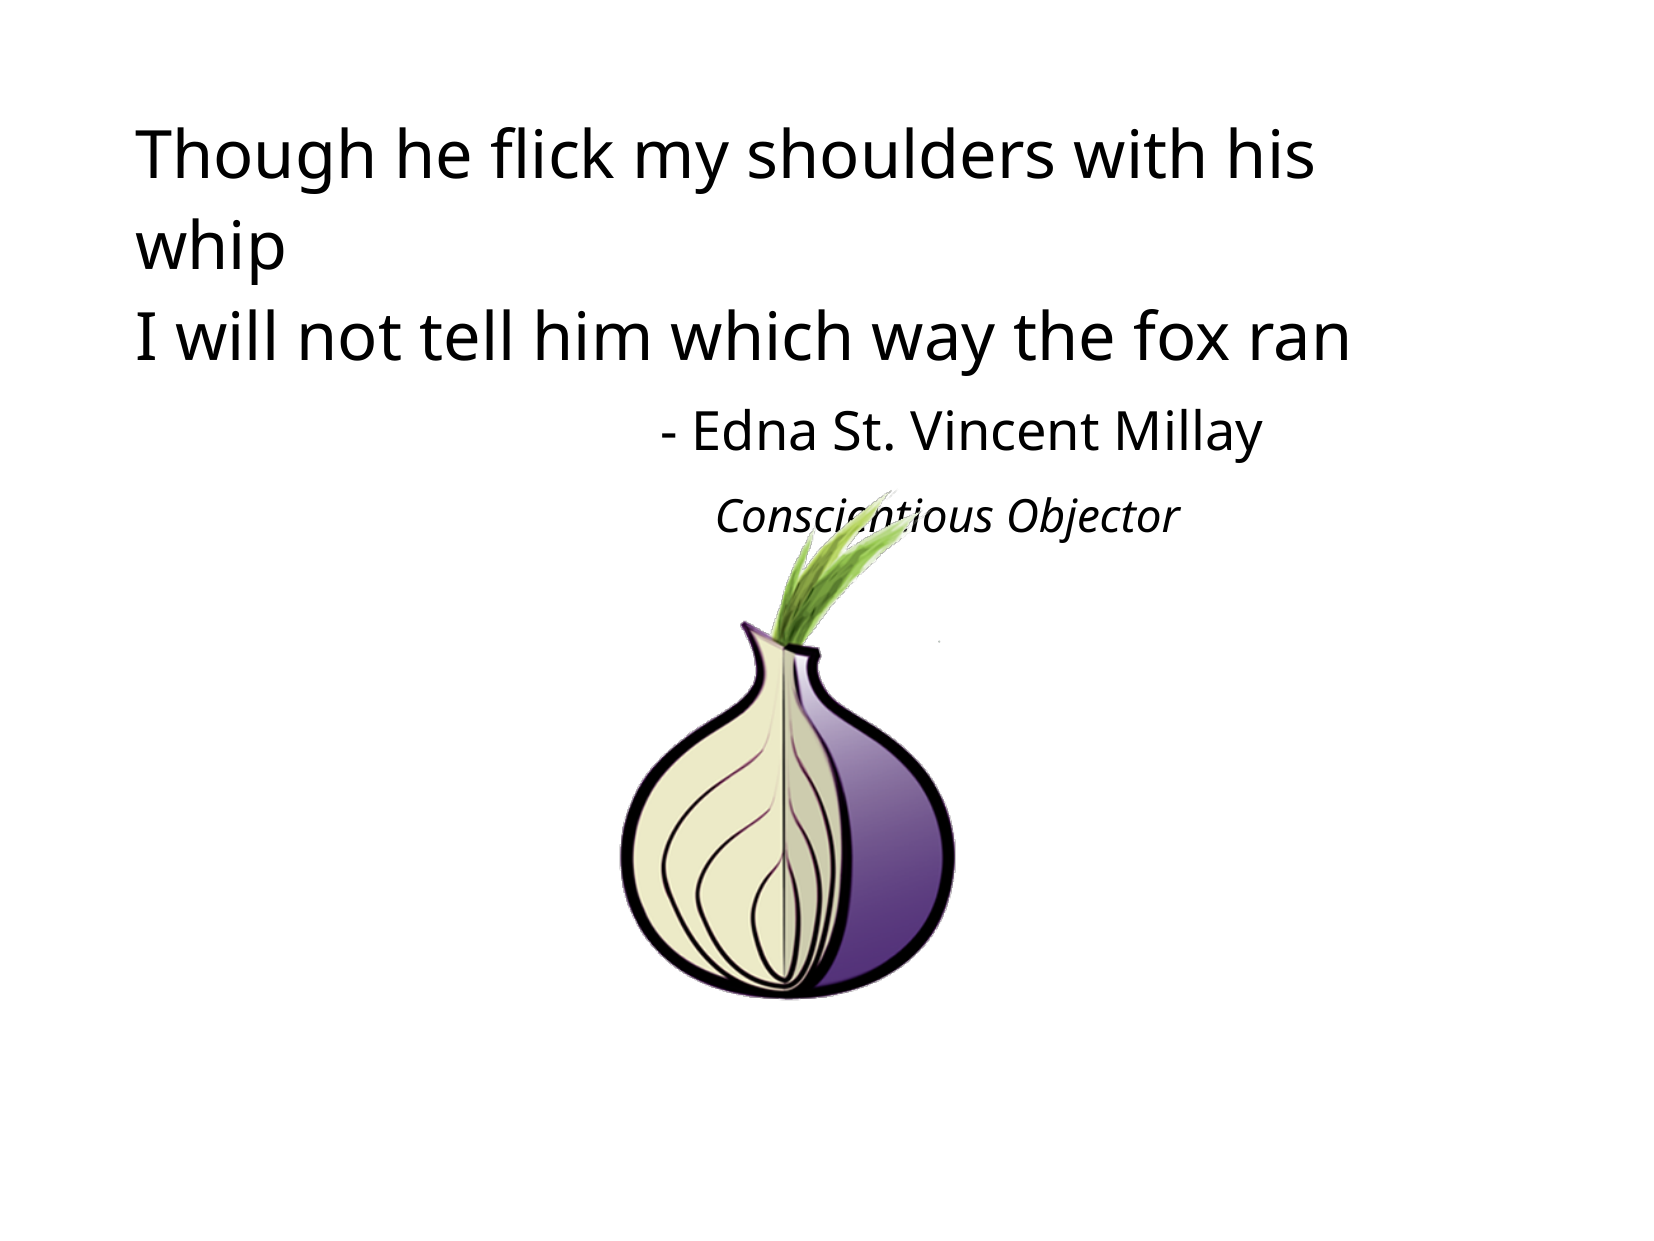

Though he flick my shoulders with his whip
I will not tell him which way the fox ran
							- Edna St. Vincent Millay
 Conscientious Objector